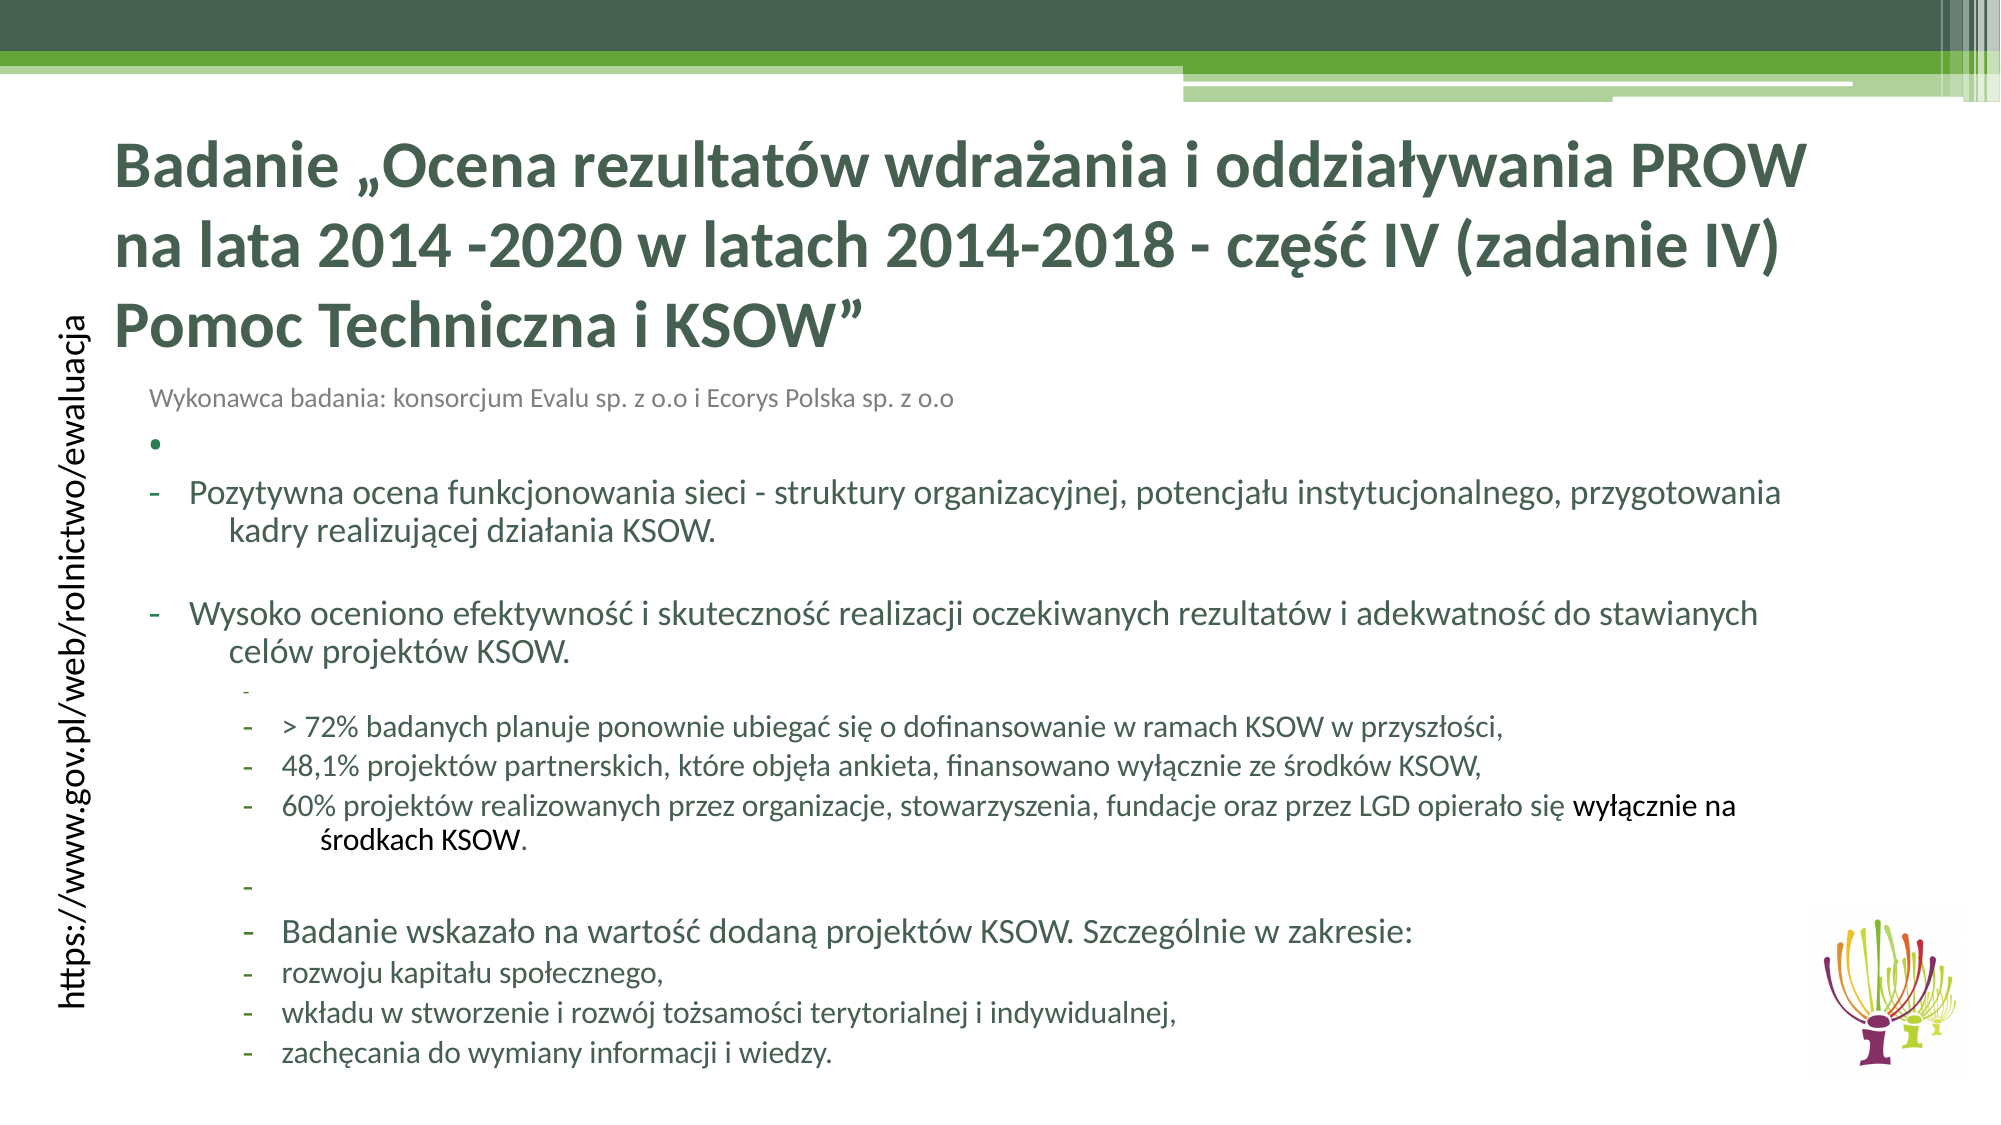

# Badanie „Ocena rezultatów wdrażania i oddziaływania PROW na lata 2014 -2020 w latach 2014-2018 - część IV (zadanie IV) Pomoc Techniczna i KSOW”
Wykonawca badania: konsorcjum Evalu sp. z o.o i Ecorys Polska sp. z o.o
Pozytywna ocena funkcjonowania sieci - struktury organizacyjnej, potencjału instytucjonalnego, przygotowania kadry realizującej działania KSOW.
Wysoko oceniono efektywność i skuteczność realizacji oczekiwanych rezultatów i adekwatność do stawianych celów projektów KSOW.
> 72% badanych planuje ponownie ubiegać się o dofinansowanie w ramach KSOW w przyszłości,
48,1% projektów partnerskich, które objęła ankieta, finansowano wyłącznie ze środków KSOW,
60% projektów realizowanych przez organizacje, stowarzyszenia, fundacje oraz przez LGD opierało się wyłącznie na środkach KSOW.
Badanie wskazało na wartość dodaną projektów KSOW. Szczególnie w zakresie:
rozwoju kapitału społecznego,
wkładu w stworzenie i rozwój tożsamości terytorialnej i indywidualnej,
zachęcania do wymiany informacji i wiedzy.
https://www.gov.pl/web/rolnictwo/ewaluacja
4,3%